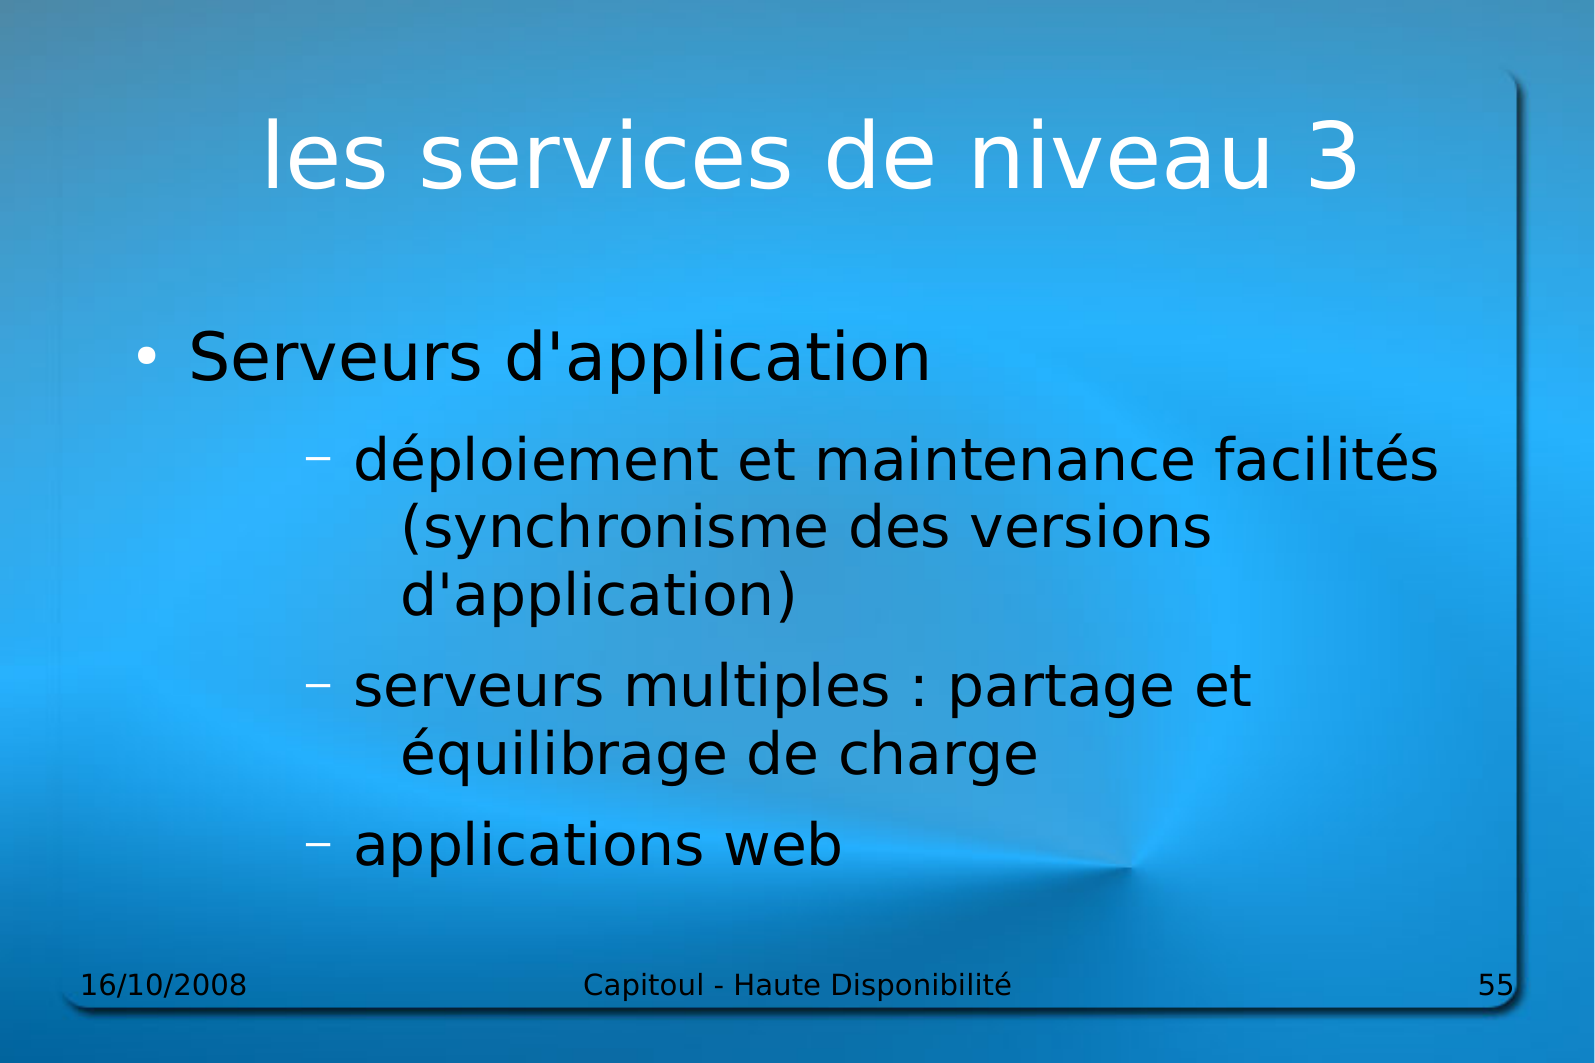

# les services de niveau 3
Serveurs d'application
déploiement et maintenance facilités (synchronisme des versions d'application)
serveurs multiples : partage et équilibrage de charge
applications web
16/10/2008
Capitoul - Haute Disponibilité
55